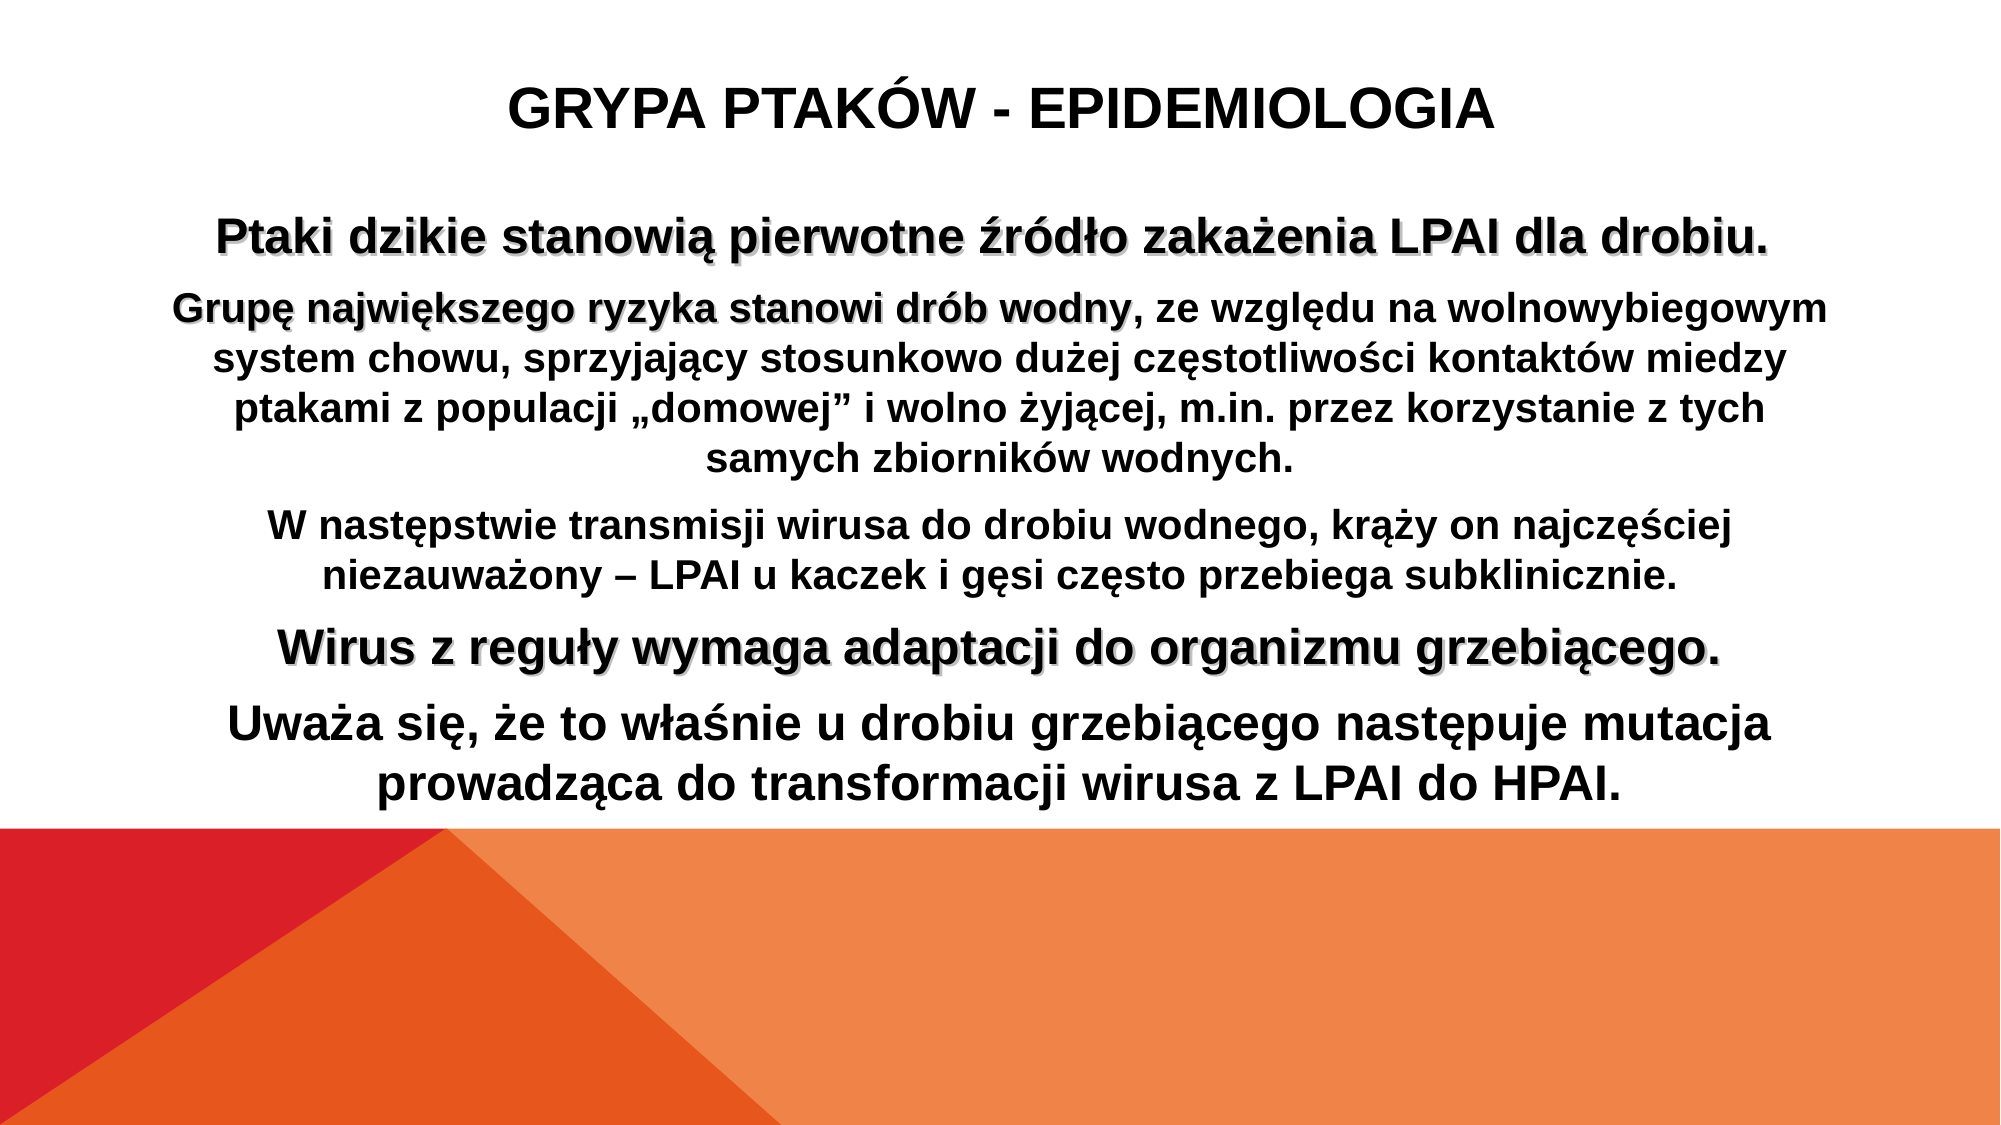

# GRYPA PTAKÓW - epidemiologia
Ptaki dzikie stanowią pierwotne źródło zakażenia LPAI dla drobiu.
Grupę największego ryzyka stanowi drób wodny, ze względu na wolnowybiegowym system chowu, sprzyjający stosunkowo dużej częstotliwości kontaktów miedzy ptakami z populacji „domowej” i wolno żyjącej, m.in. przez korzystanie z tych samych zbiorników wodnych.
W następstwie transmisji wirusa do drobiu wodnego, krąży on najczęściej niezauważony – LPAI u kaczek i gęsi często przebiega subklinicznie.
Wirus z reguły wymaga adaptacji do organizmu grzebiącego.
Uważa się, że to właśnie u drobiu grzebiącego następuje mutacja prowadząca do transformacji wirusa z LPAI do HPAI.